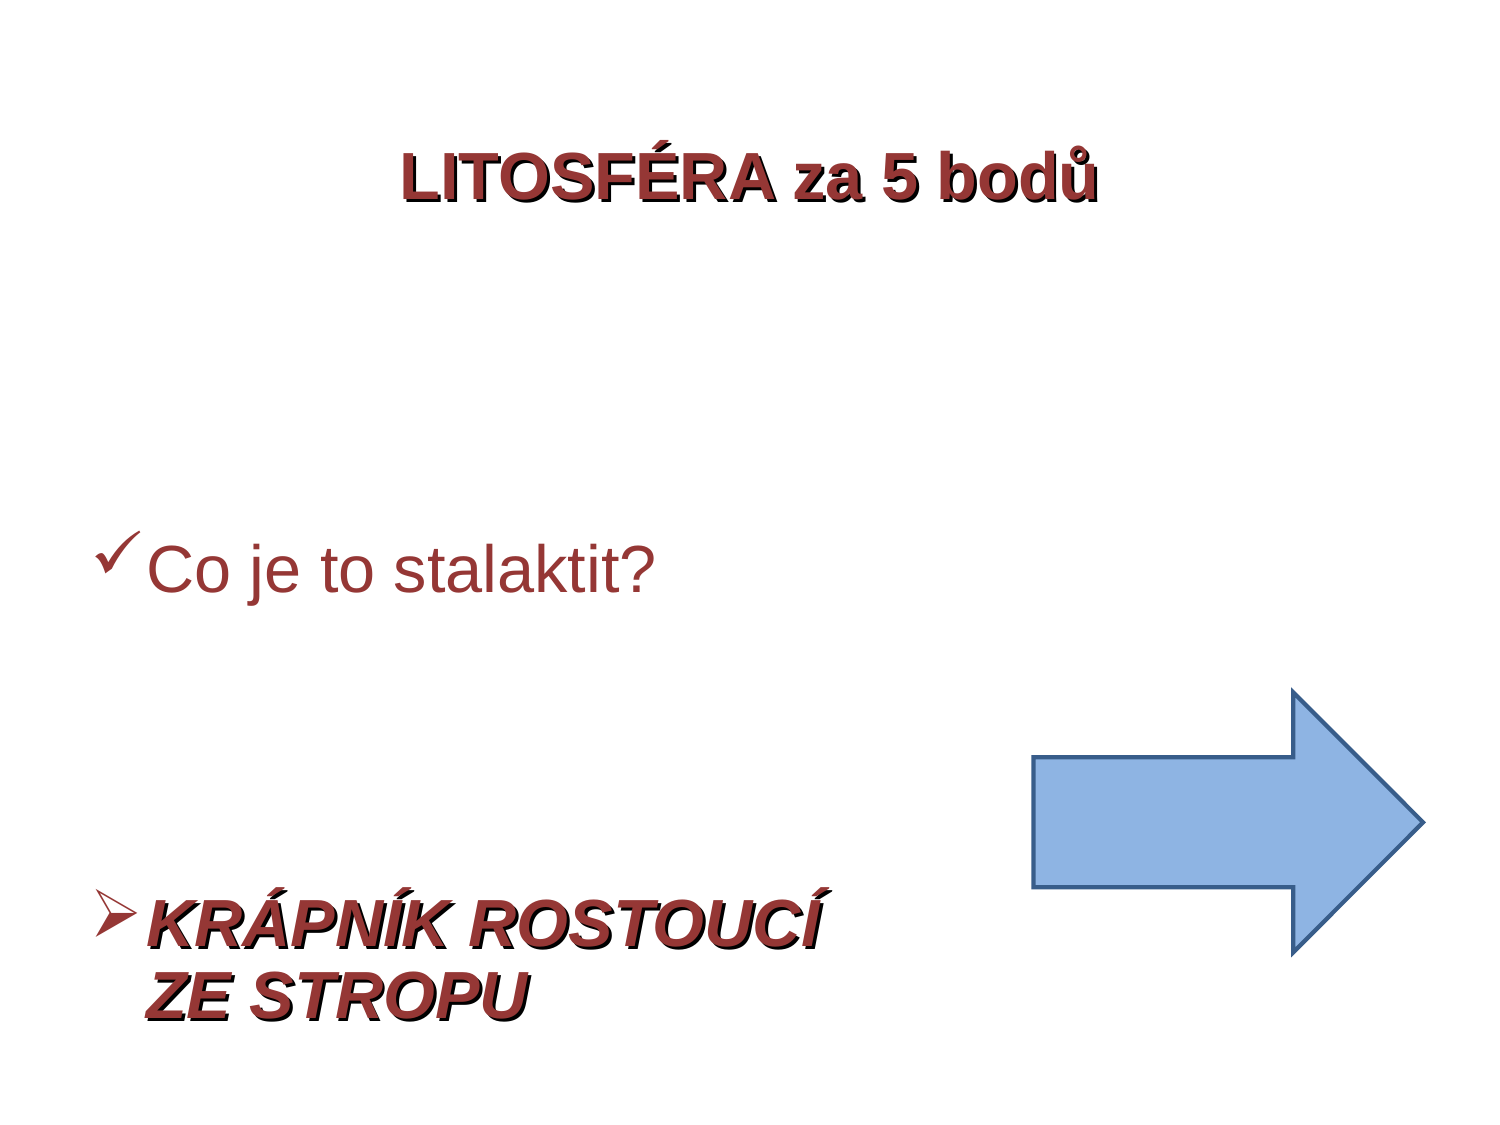

# LITOSFÉRA za 5 bodů
Co je to stalaktit?
KRÁPNÍK ROSTOUCÍ
ZE STROPU